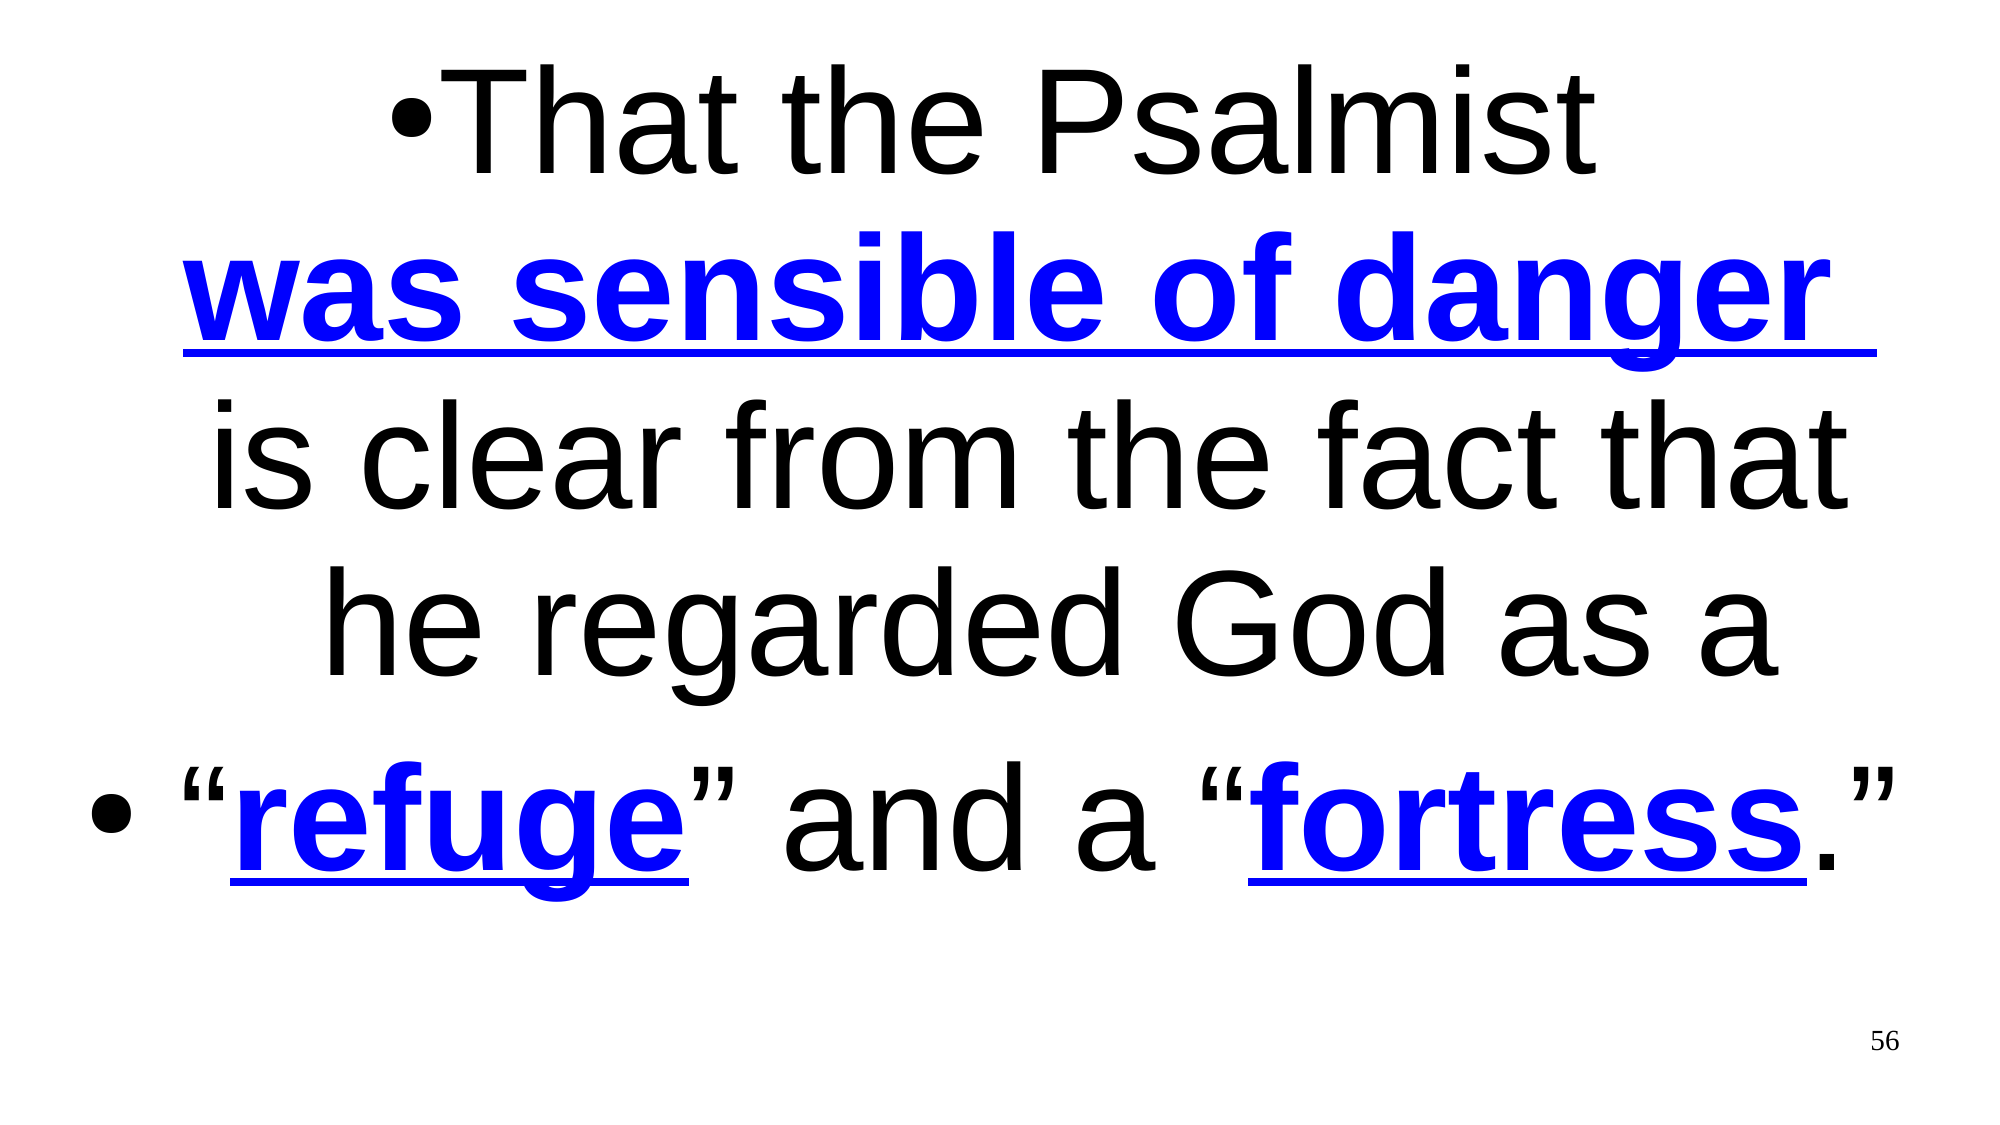

# That the Psalmist was sensible of danger is clear from the fact that he regarded God as a
 “refuge” and a “fortress.”
56